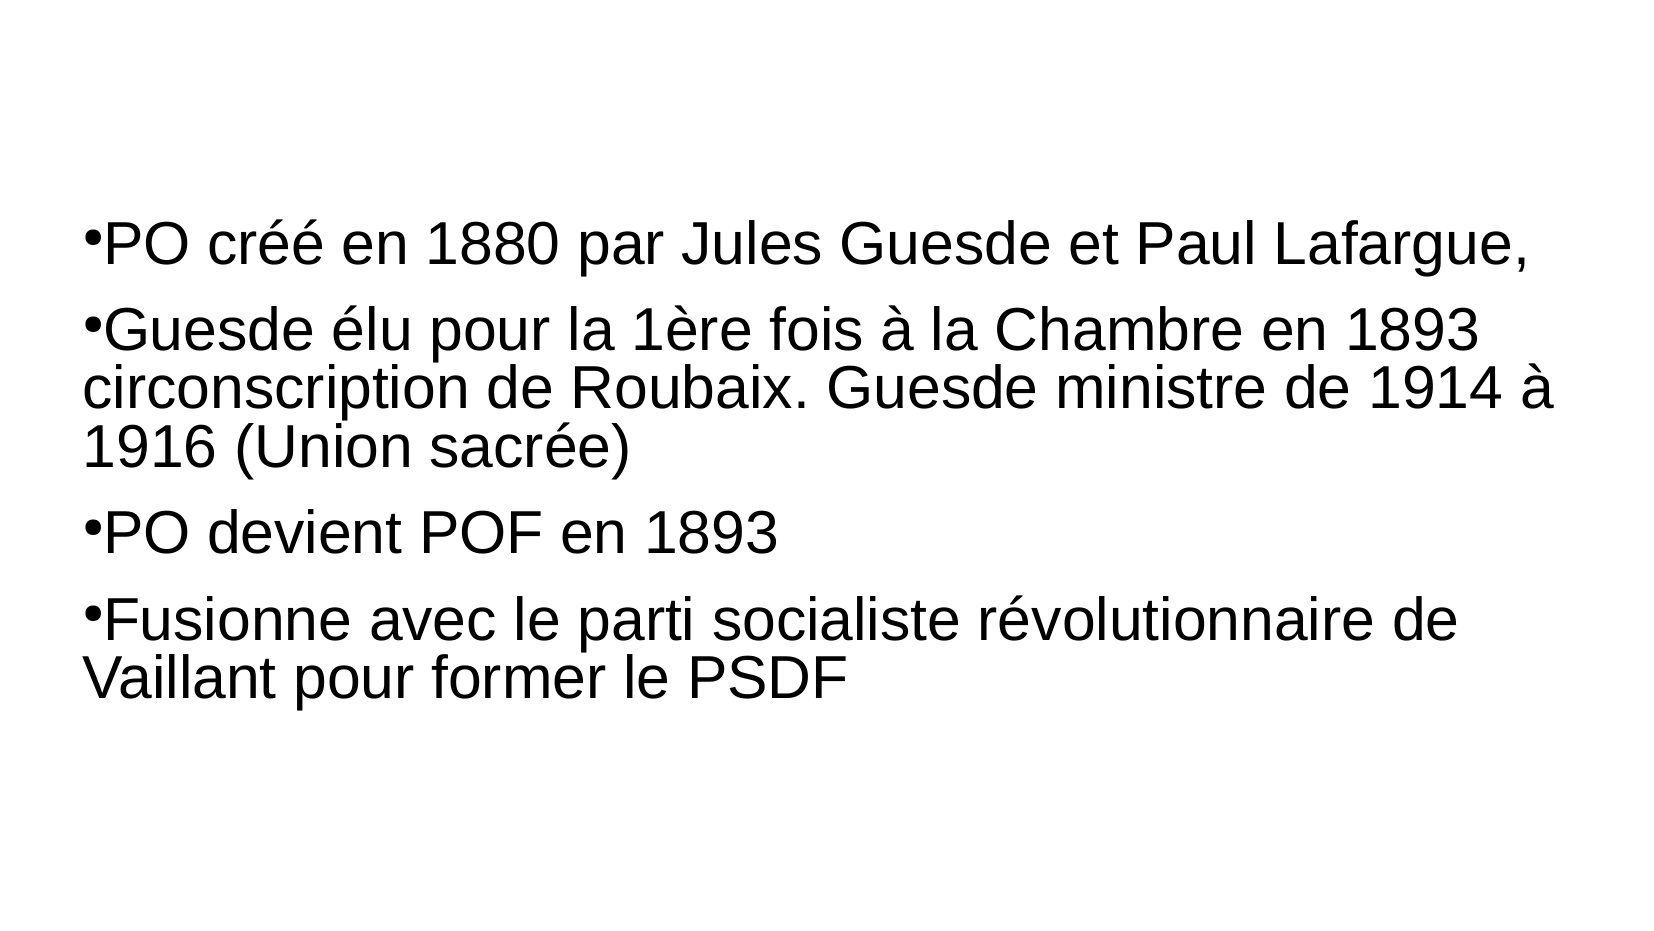

#
PO créé en 1880 par Jules Guesde et Paul Lafargue,
Guesde élu pour la 1ère fois à la Chambre en 1893 circonscription de Roubaix. Guesde ministre de 1914 à 1916 (Union sacrée)
PO devient POF en 1893
Fusionne avec le parti socialiste révolutionnaire de Vaillant pour former le PSDF